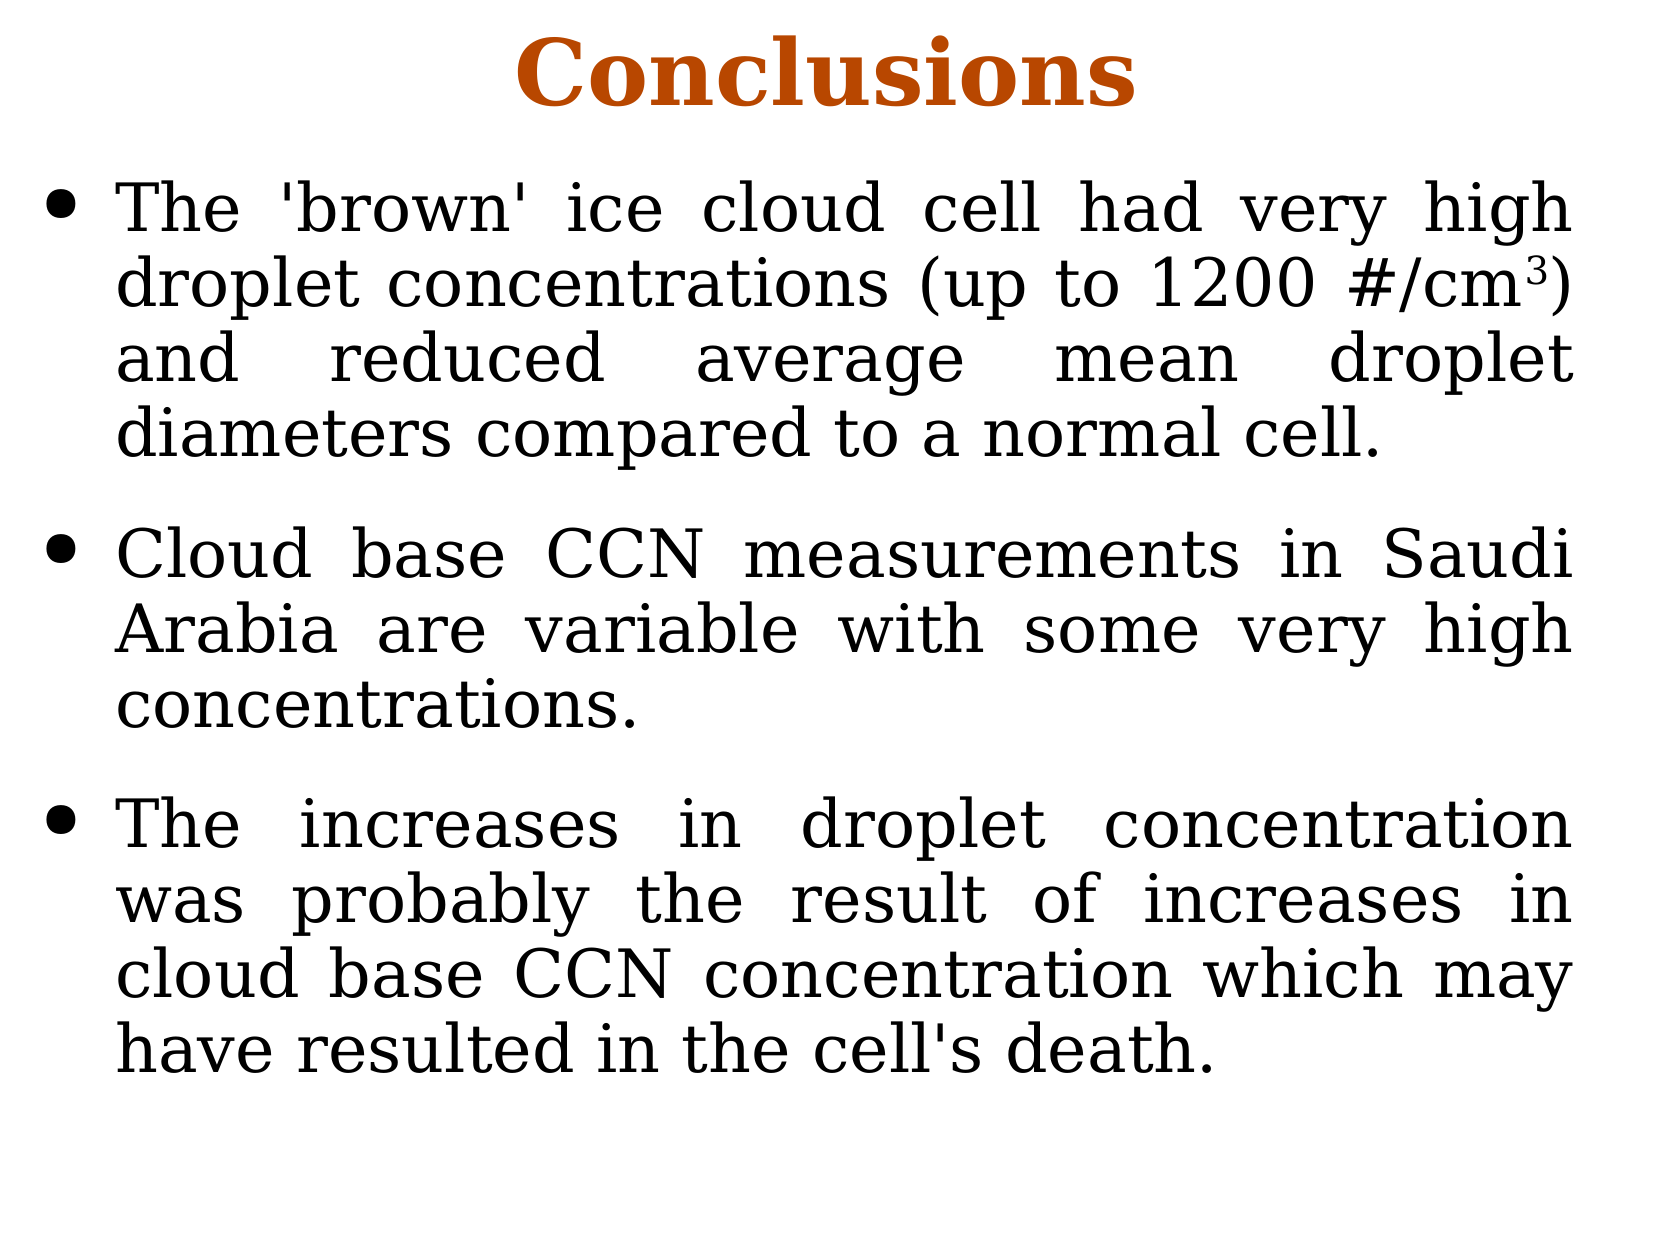

Conclusions
The 'brown' ice cloud cell had very high droplet concentrations (up to 1200 #/cm3) and reduced average mean droplet diameters compared to a normal cell.
Cloud base CCN measurements in Saudi Arabia are variable with some very high concentrations.
The increases in droplet concentration was probably the result of increases in cloud base CCN concentration which may have resulted in the cell's death.